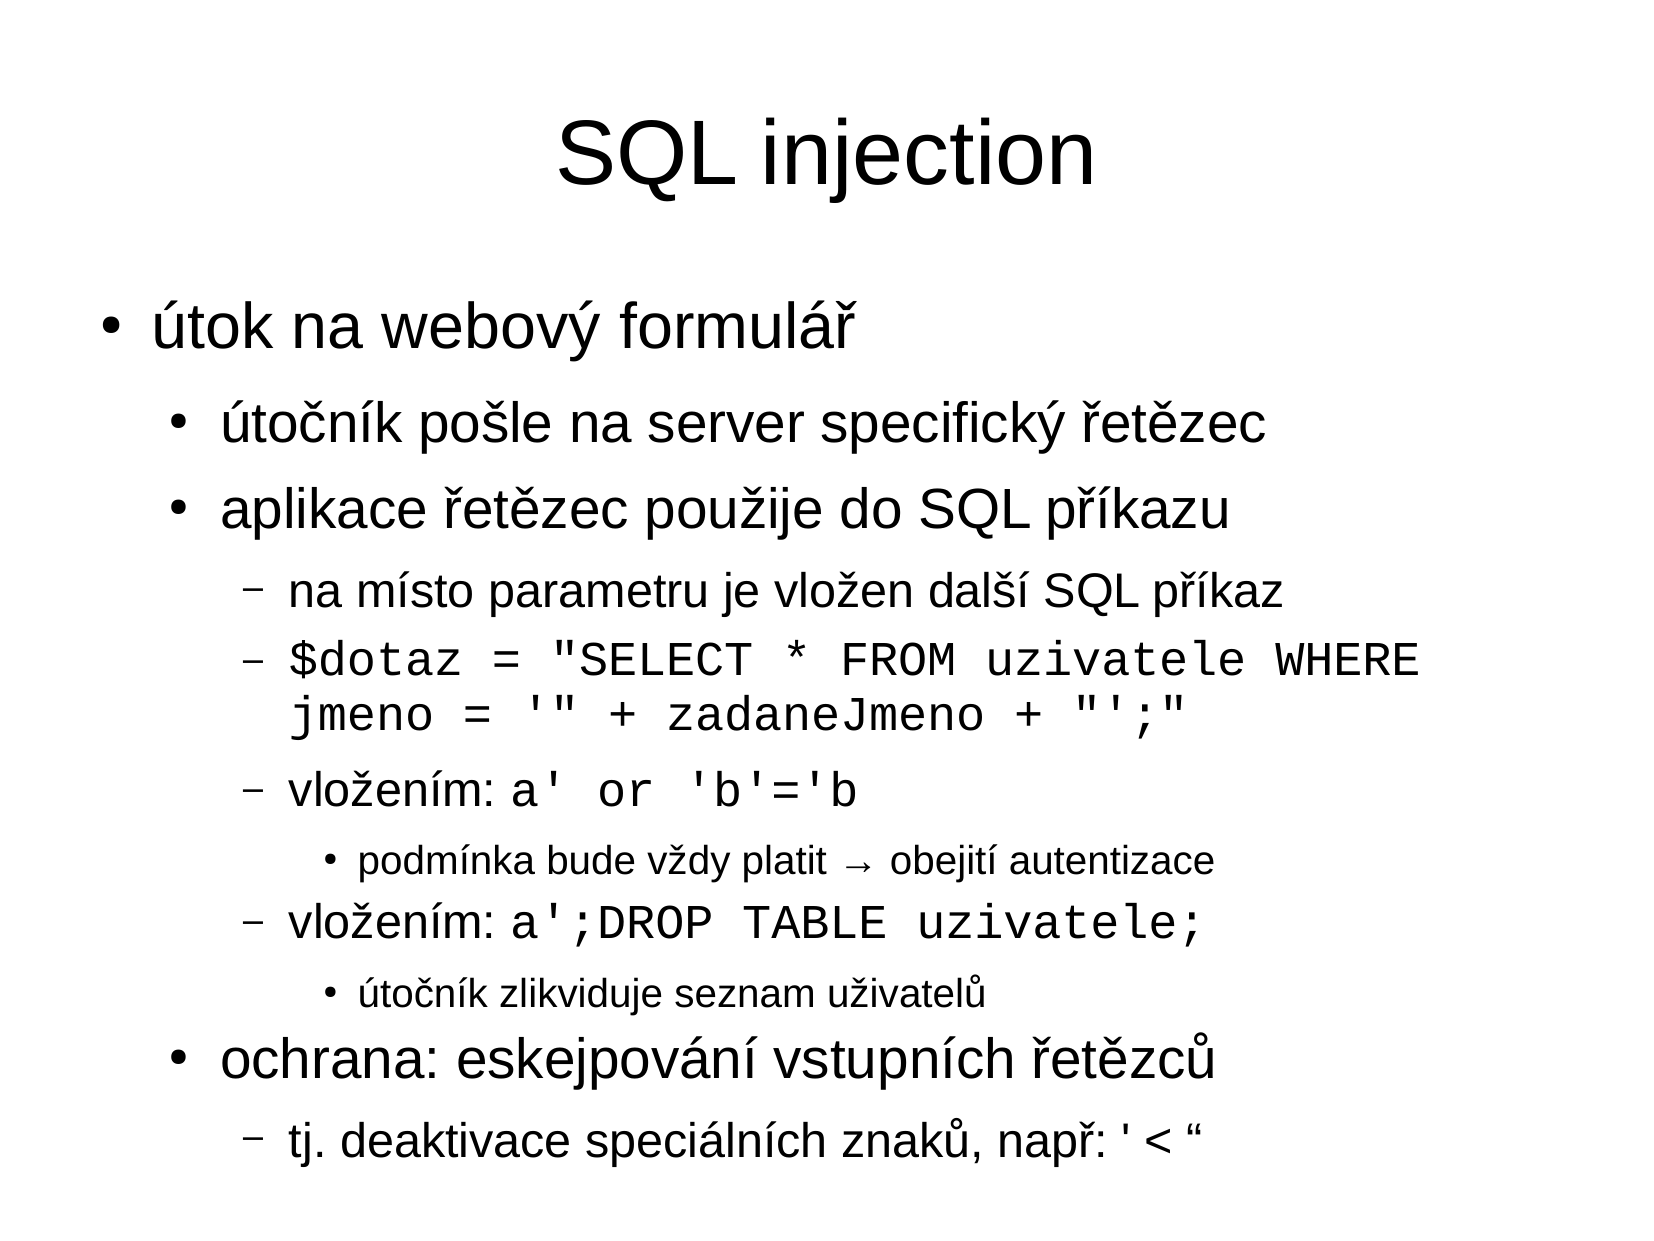

# SQL injection
útok na webový formulář
útočník pošle na server specifický řetězec
aplikace řetězec použije do SQL příkazu
na místo parametru je vložen další SQL příkaz
$dotaz = "SELECT * FROM uzivatele WHERE jmeno = '" + zadaneJmeno + "';"
vložením: a' or 'b'='b
podmínka bude vždy platit → obejití autentizace
vložením: a';DROP TABLE uzivatele;
útočník zlikviduje seznam uživatelů
ochrana: eskejpování vstupních řetězců
tj. deaktivace speciálních znaků, např: ' < “